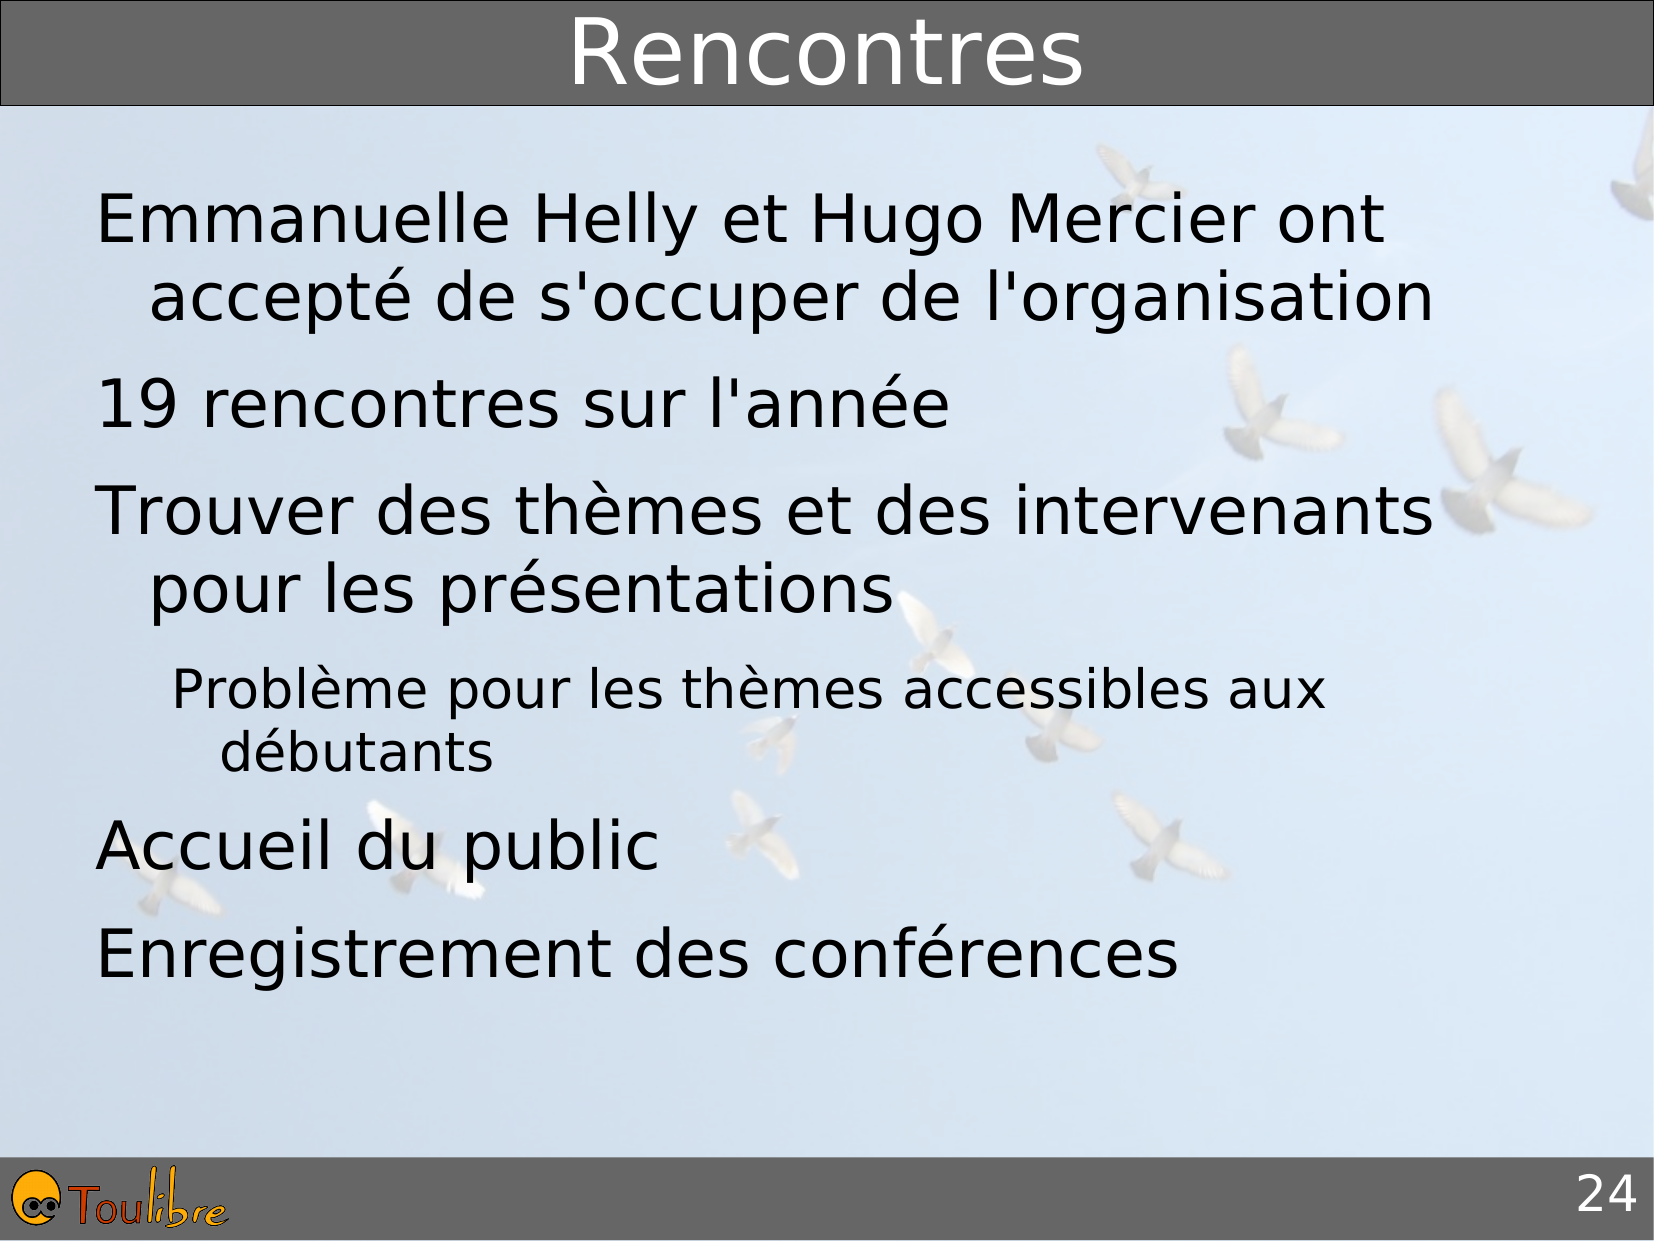

# Rencontres
Emmanuelle Helly et Hugo Mercier ont accepté de s'occuper de l'organisation
19 rencontres sur l'année
Trouver des thèmes et des intervenants pour les présentations
Problème pour les thèmes accessibles aux débutants
Accueil du public
Enregistrement des conférences